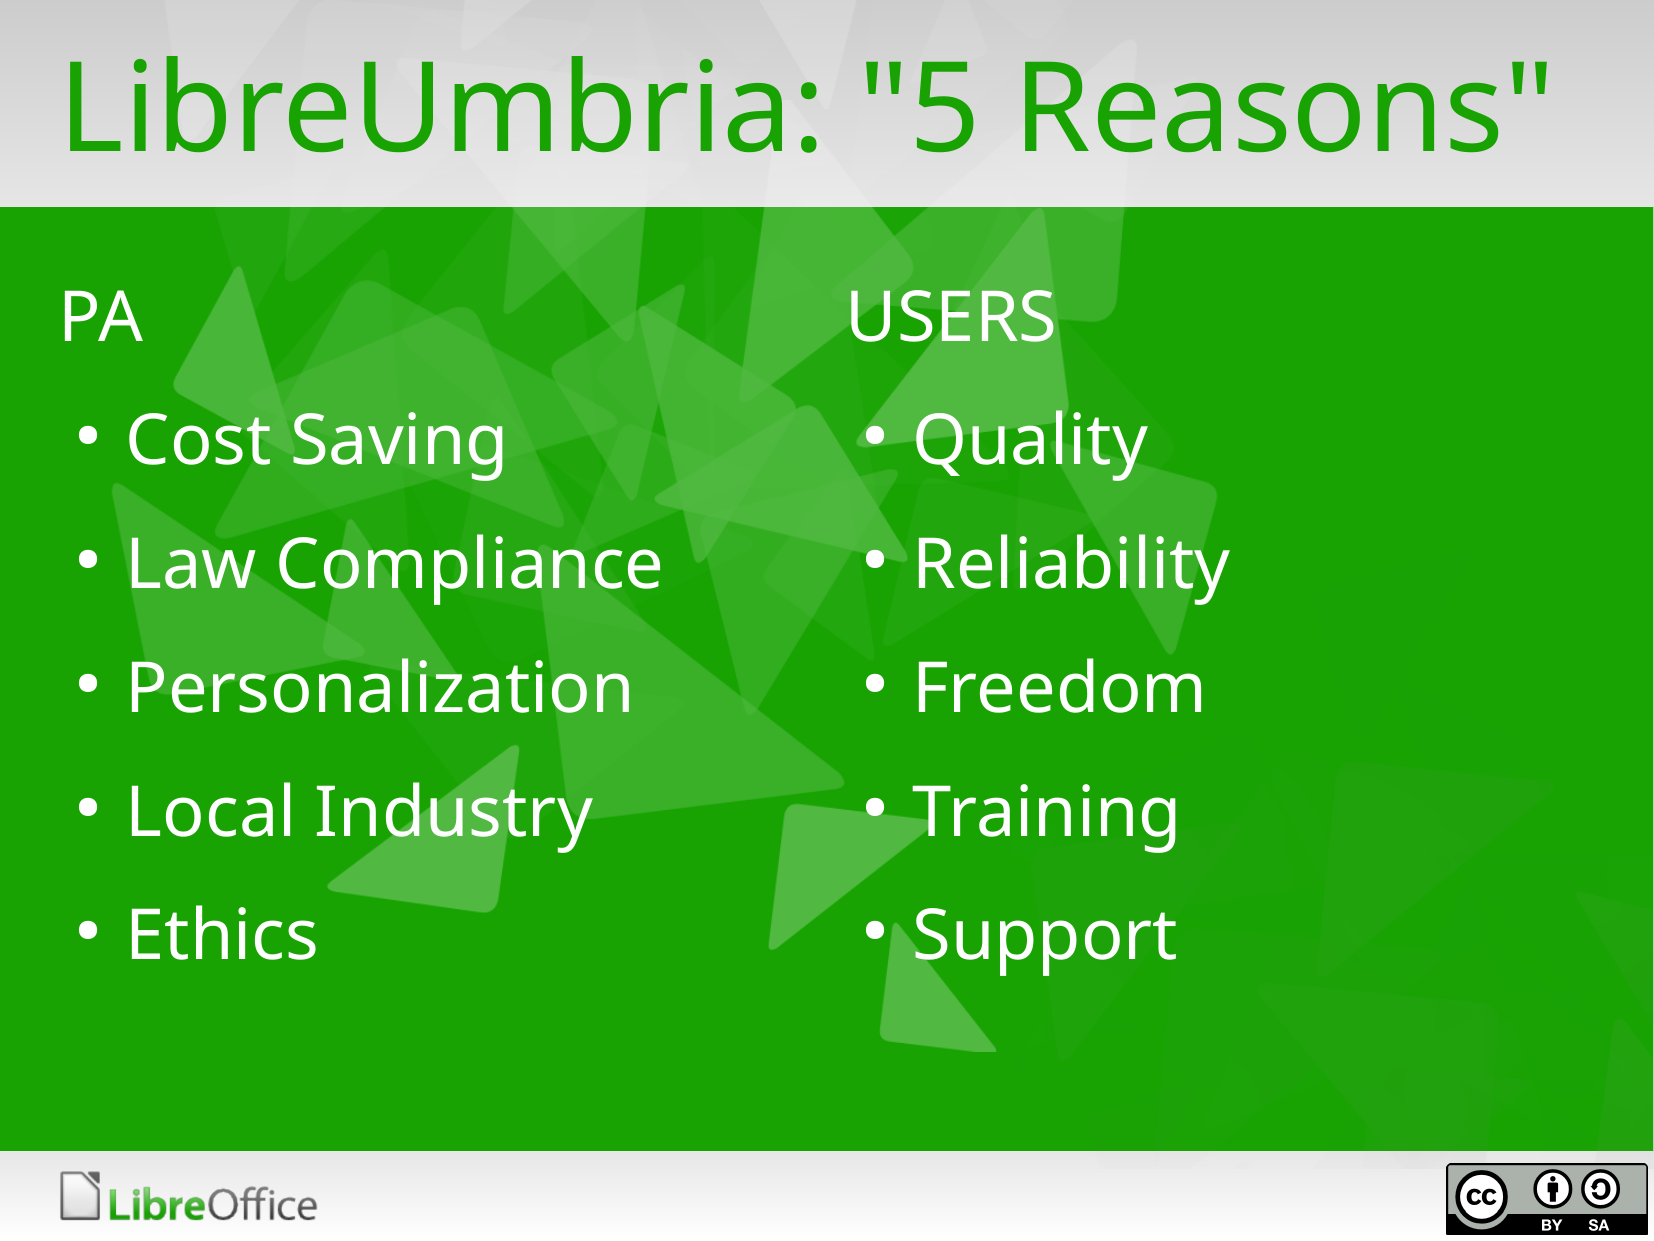

# LibreUmbria: "5 Reasons"
PA
Cost Saving
Law Compliance
Personalization
Local Industry
Ethics
USERS
Quality
Reliability
Freedom
Training
Support